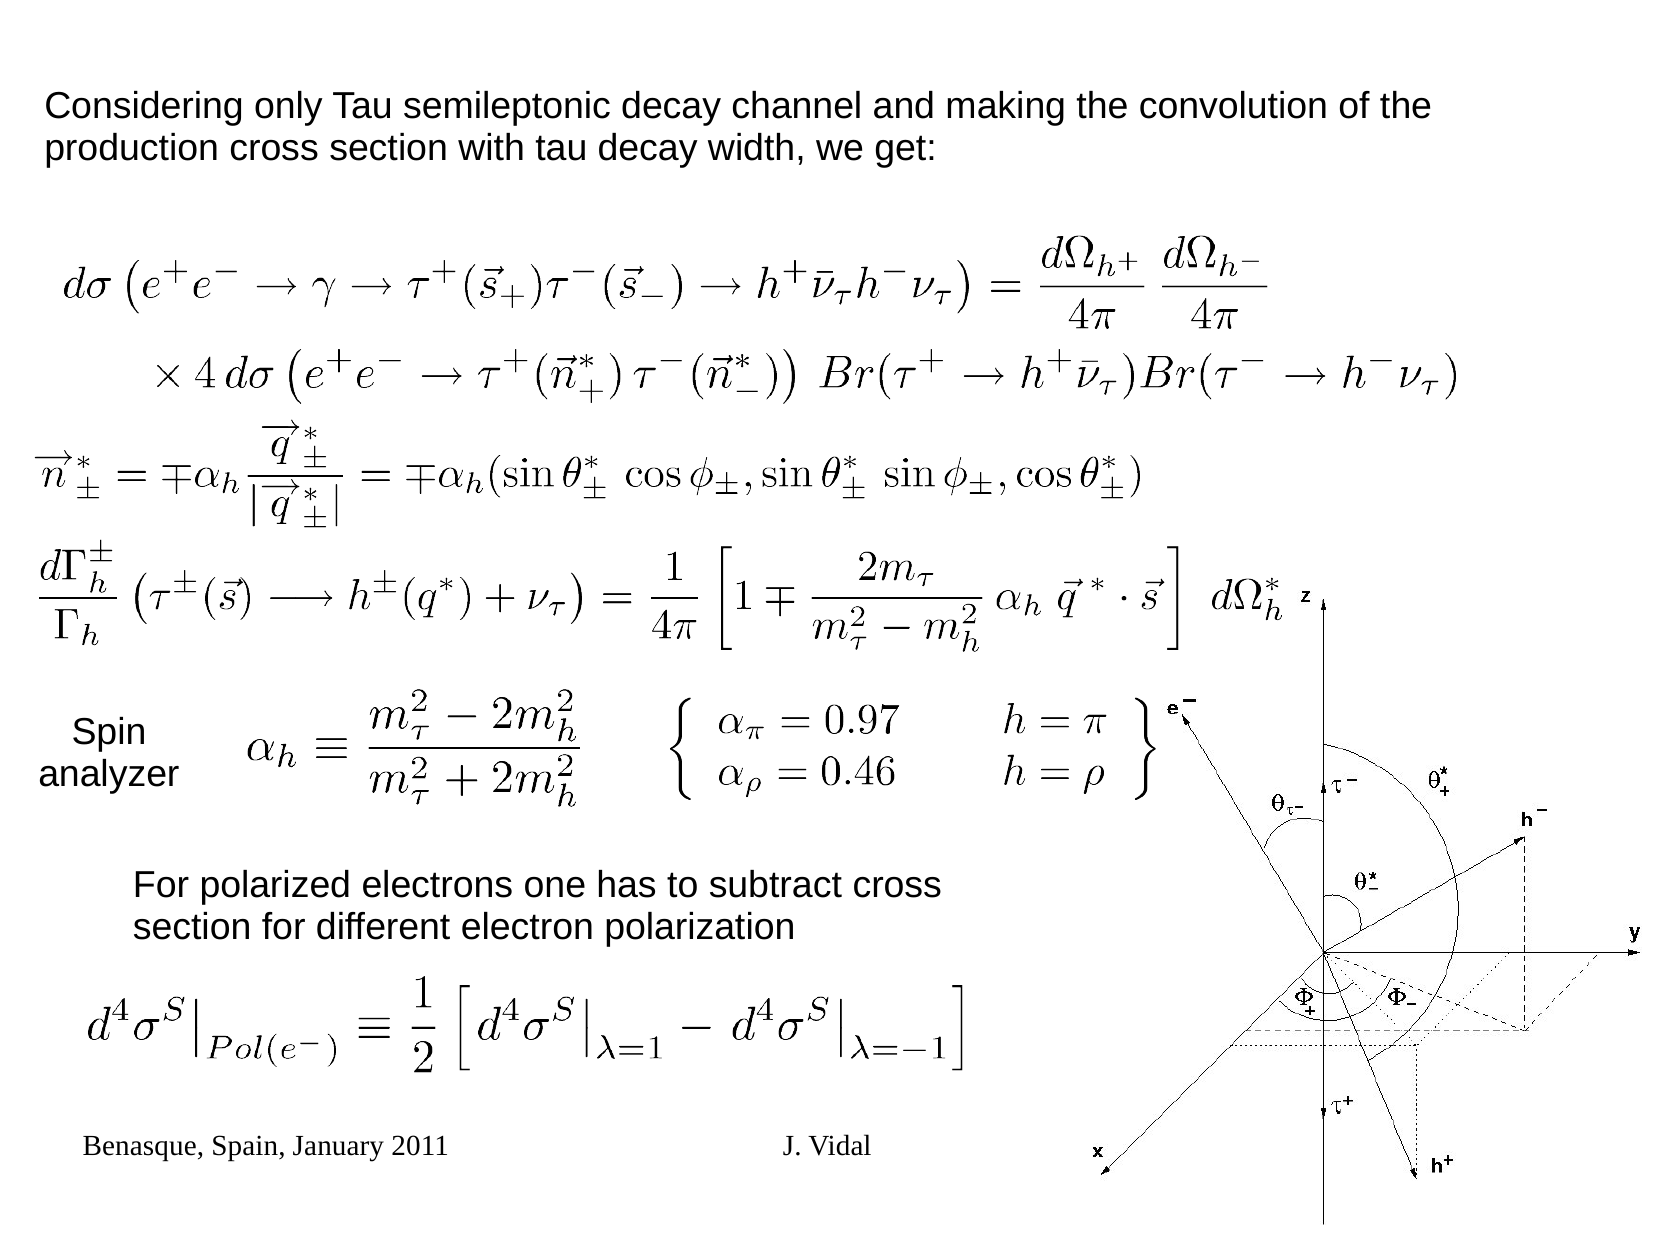

Considering only Tau semileptonic decay channel and making the convolution of the production cross section with tau decay width, we get:
Spin
analyzer
For polarized electrons one has to subtract cross section for different electron polarization
Benasque, Spain, January 2011
J. Vidal
29